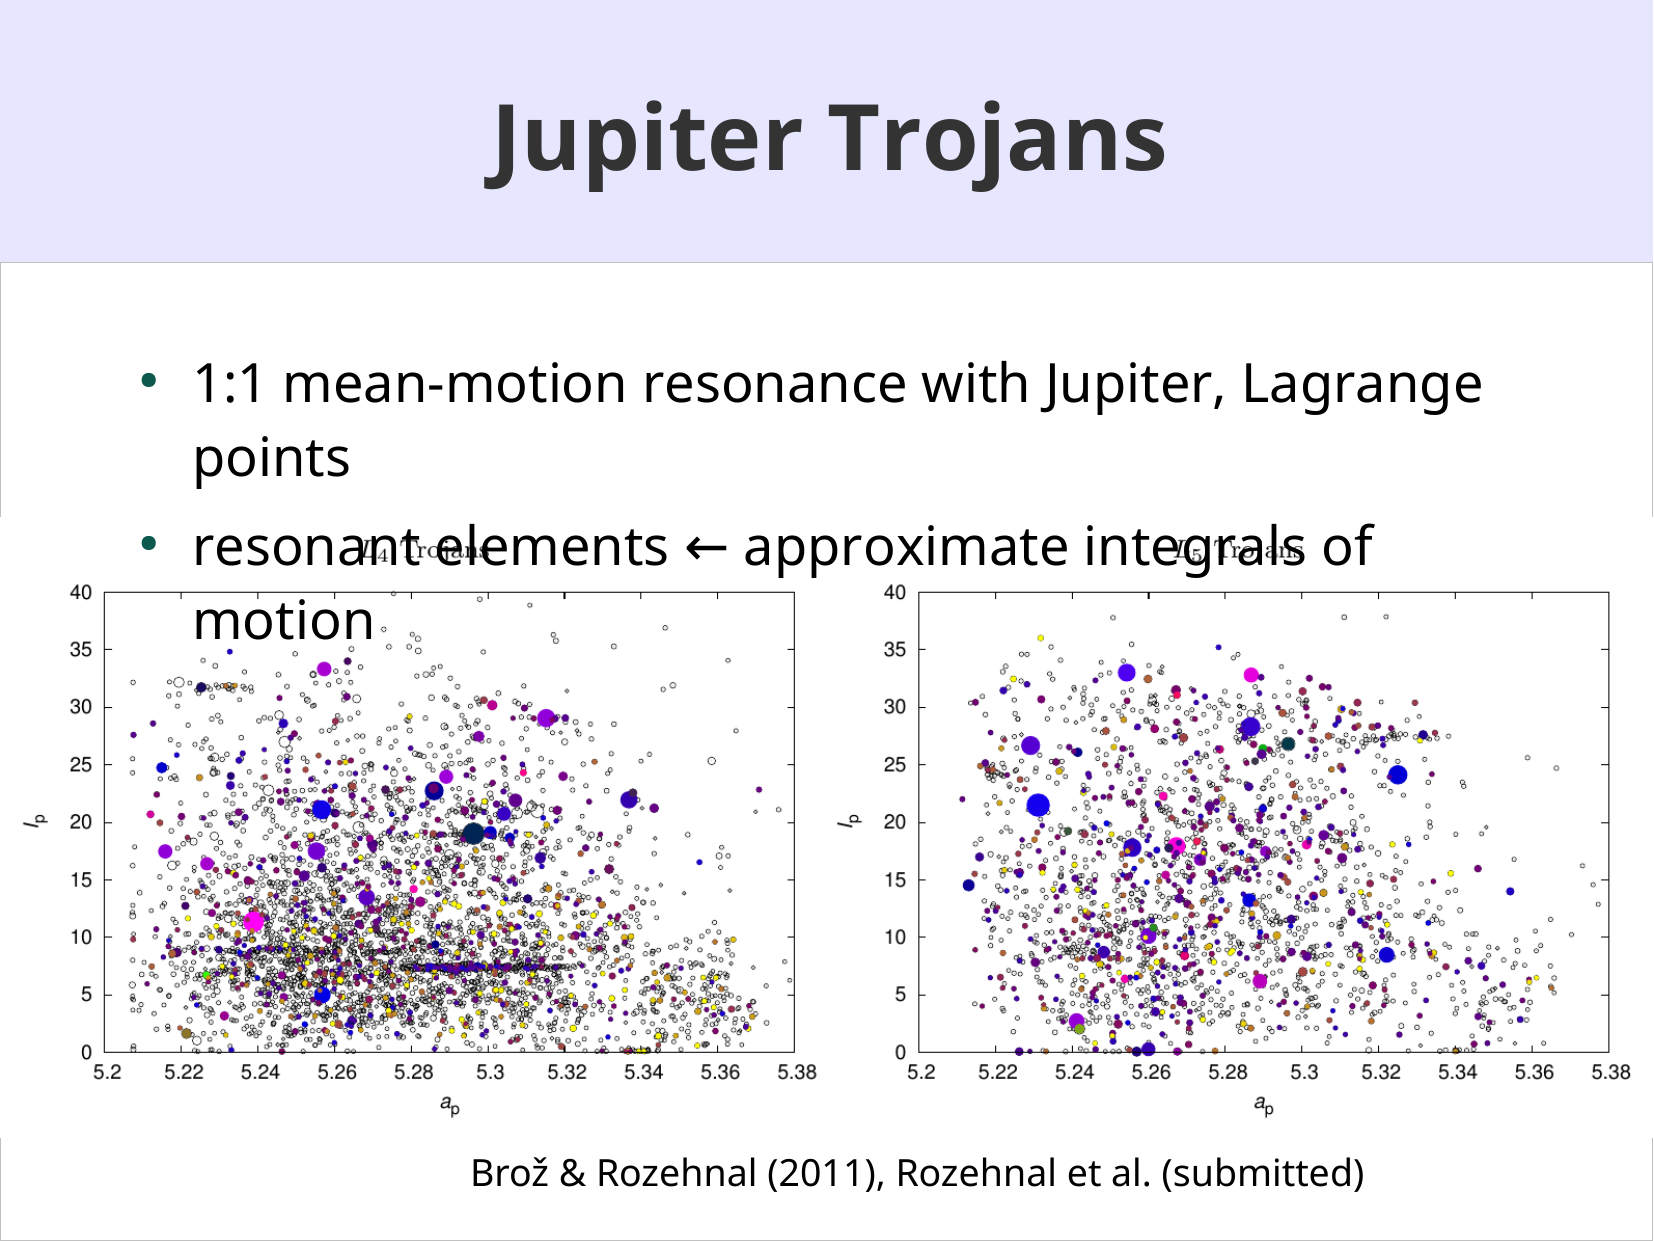

# Jupiter Trojans
1:1 mean-motion resonance with Jupiter, Lagrange points
resonant elements ← approximate integrals of motion
Brož & Rozehnal (2011), Rozehnal et al. (submitted)